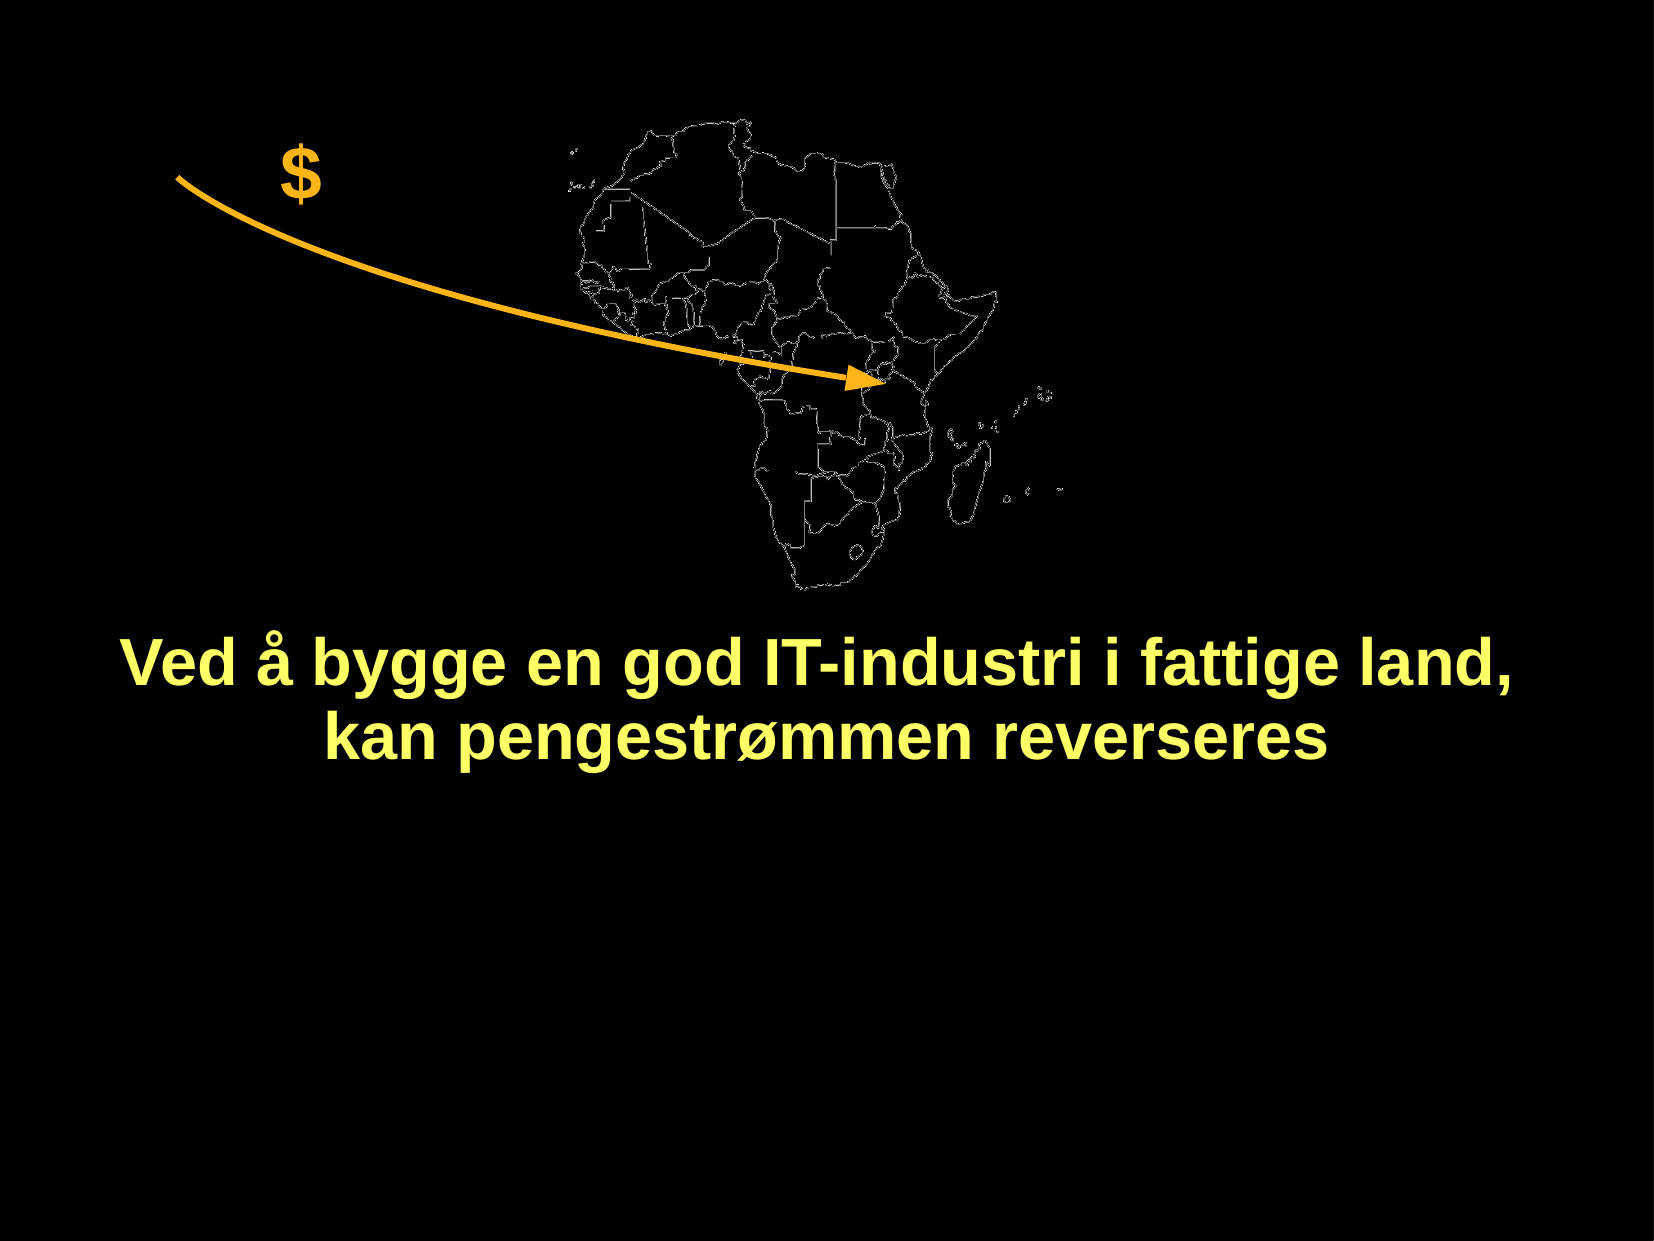

$
# Ved å bygge en god IT-industri i fattige land,
kan pengestrømmen reverseres